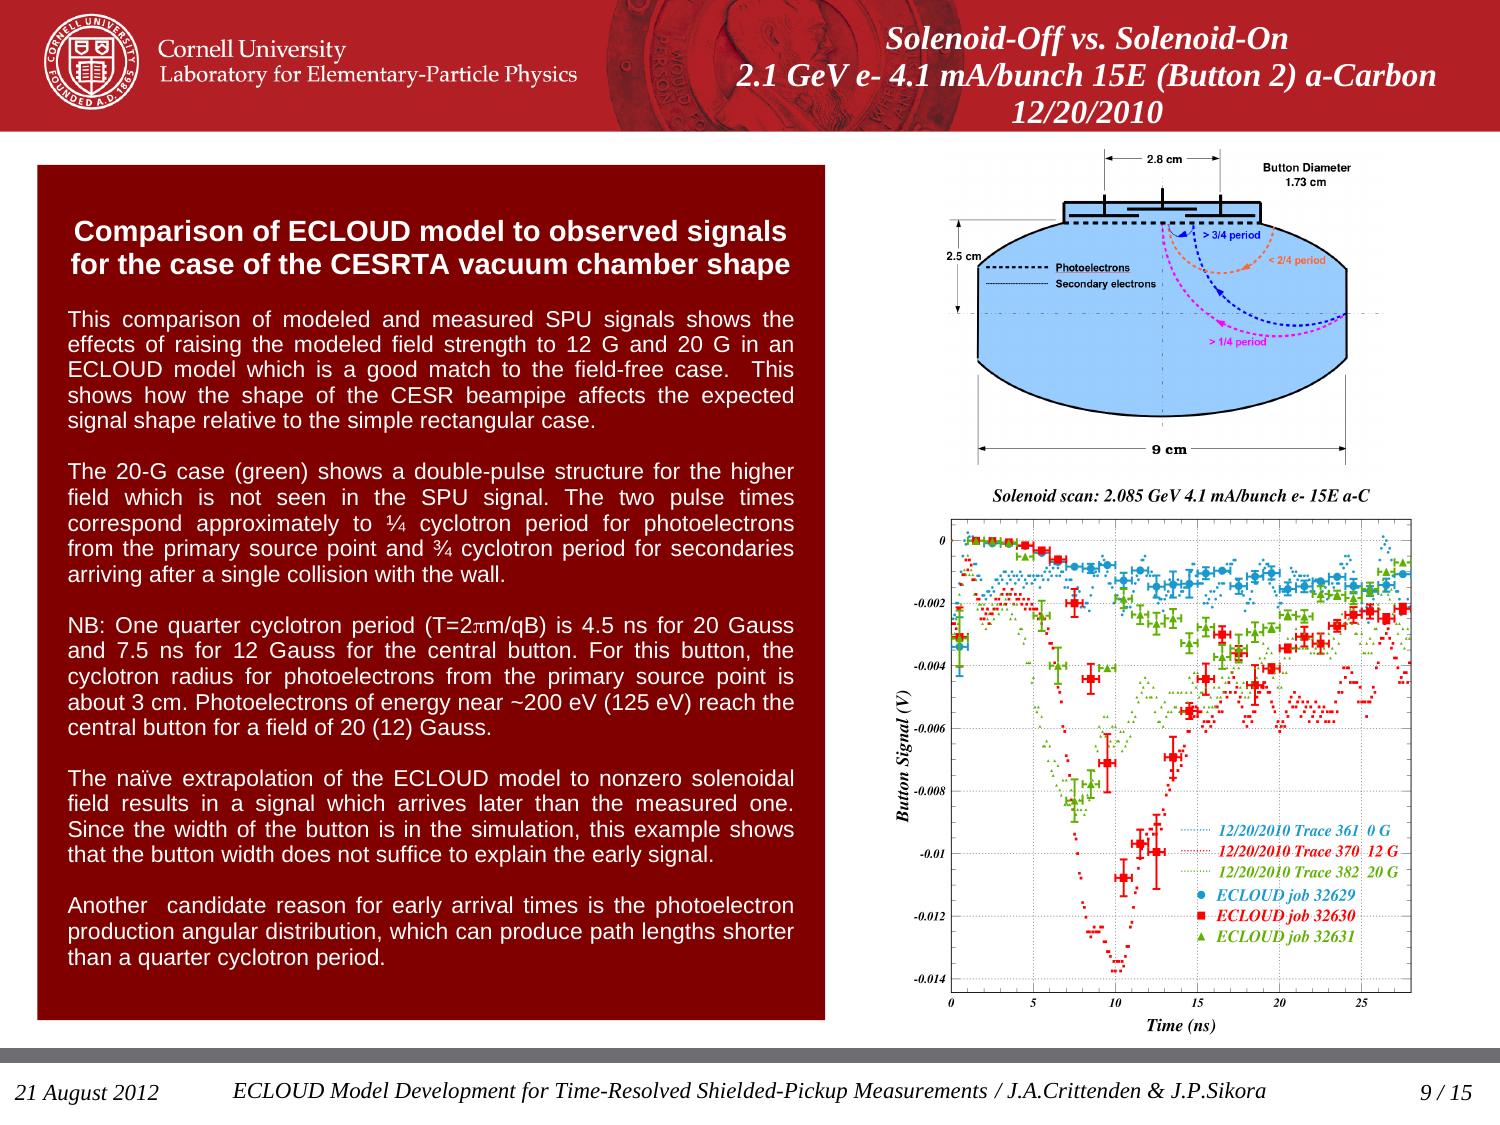

# Solenoid-Off vs. Solenoid-On 2.1 GeV e- 4.1 mA/bunch 15E (Button 2) a-Carbon 12/20/2010
Comparison of ECLOUD model to observed signals for the case of the CESRTA vacuum chamber shape
This comparison of modeled and measured SPU signals shows the effects of raising the modeled field strength to 12 G and 20 G in an ECLOUD model which is a good match to the field-free case. This shows how the shape of the CESR beampipe affects the expected signal shape relative to the simple rectangular case.
The 20-G case (green) shows a double-pulse structure for the higher field which is not seen in the SPU signal. The two pulse times correspond approximately to ¼ cyclotron period for photoelectrons from the primary source point and ¾ cyclotron period for secondaries arriving after a single collision with the wall.
NB: One quarter cyclotron period (T=2pm/qB) is 4.5 ns for 20 Gauss and 7.5 ns for 12 Gauss for the central button. For this button, the cyclotron radius for photoelectrons from the primary source point is about 3 cm. Photoelectrons of energy near ~200 eV (125 eV) reach the central button for a field of 20 (12) Gauss.
The naïve extrapolation of the ECLOUD model to nonzero solenoidal field results in a signal which arrives later than the measured one. Since the width of the button is in the simulation, this example shows that the button width does not suffice to explain the early signal.
Another candidate reason for early arrival times is the photoelectron production angular distribution, which can produce path lengths shorter than a quarter cyclotron period.